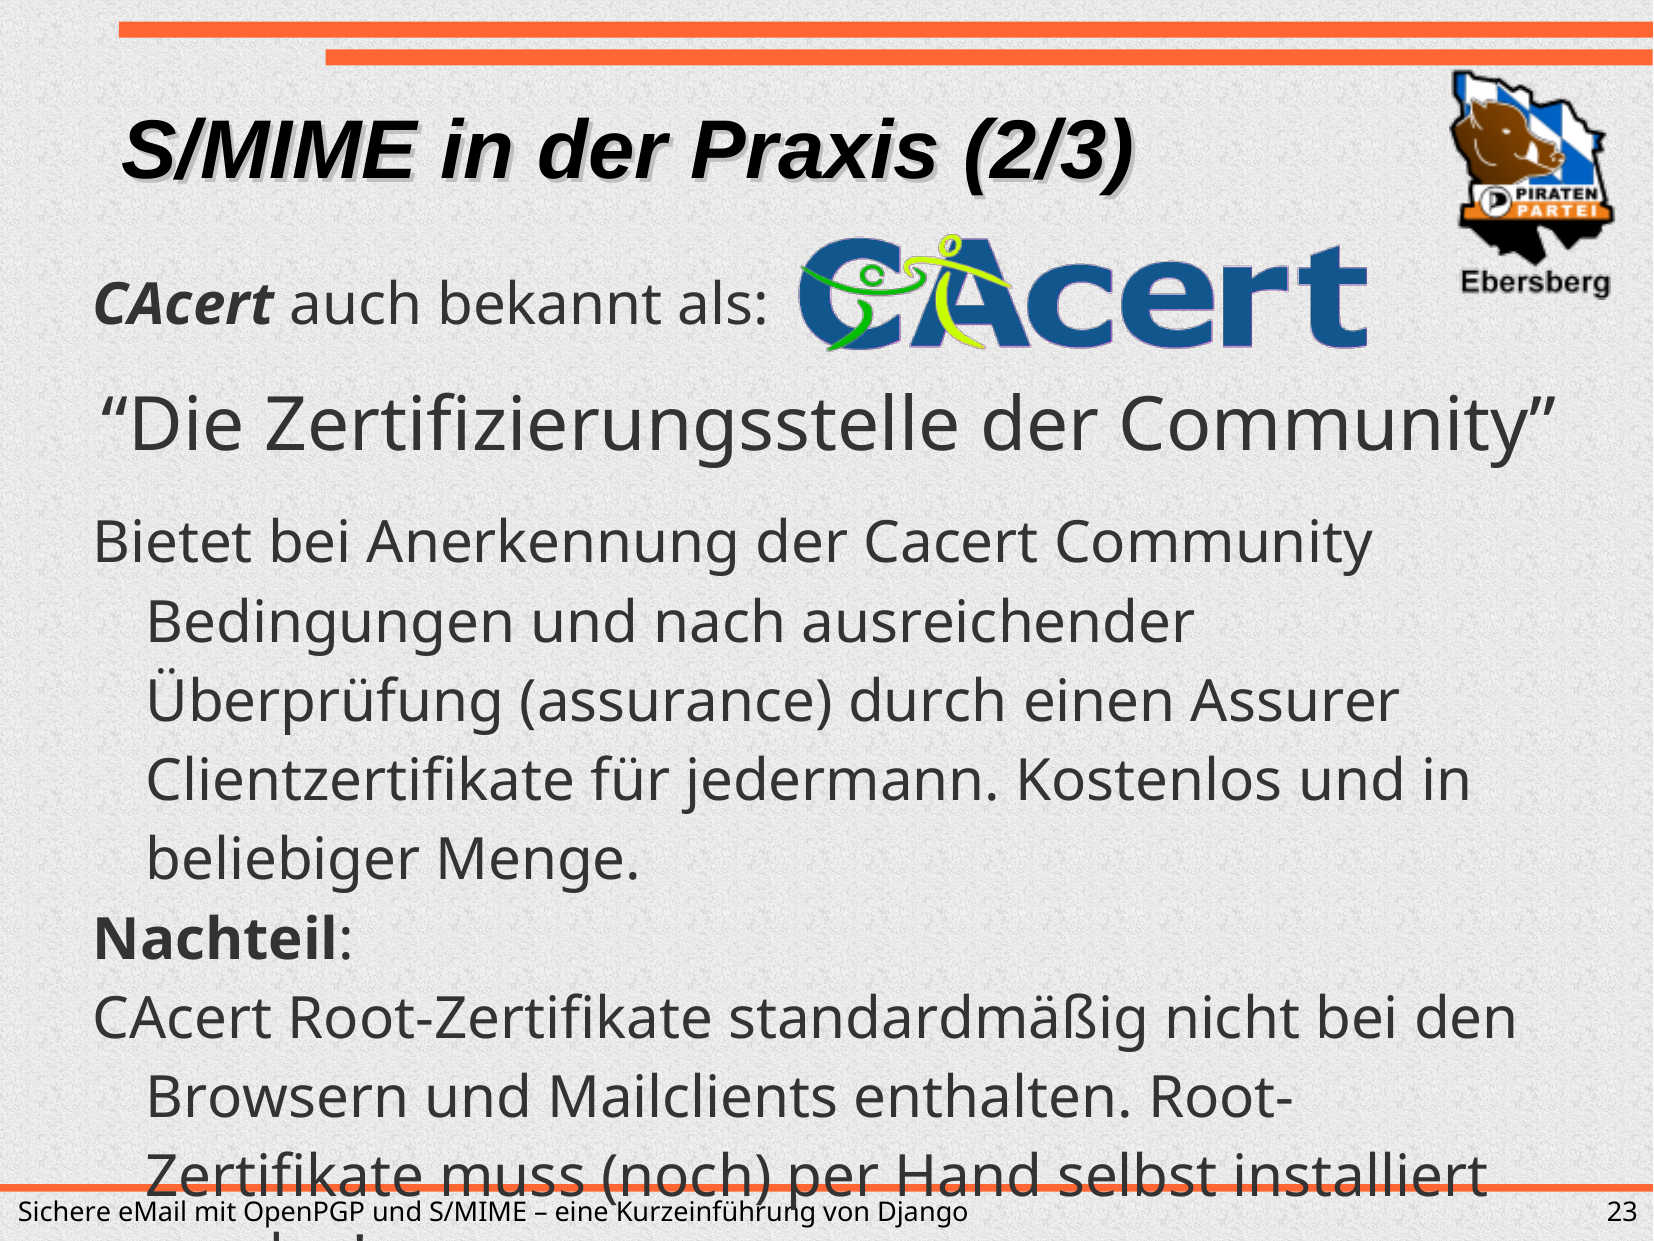

# S/MIME in der Praxis (2/3)
CAcert auch bekannt als:
“Die Zertifizierungsstelle der Community”
Bietet bei Anerkennung der Cacert Community Bedingungen und nach ausreichender Überprüfung (assurance) durch einen Assurer Clientzertifikate für jedermann. Kostenlos und in beliebiger Menge.
Nachteil:
CAcert Root-Zertifikate standardmäßig nicht bei den Browsern und Mailclients enthalten. Root-Zertifikate muss (noch) per Hand selbst installiert werden!